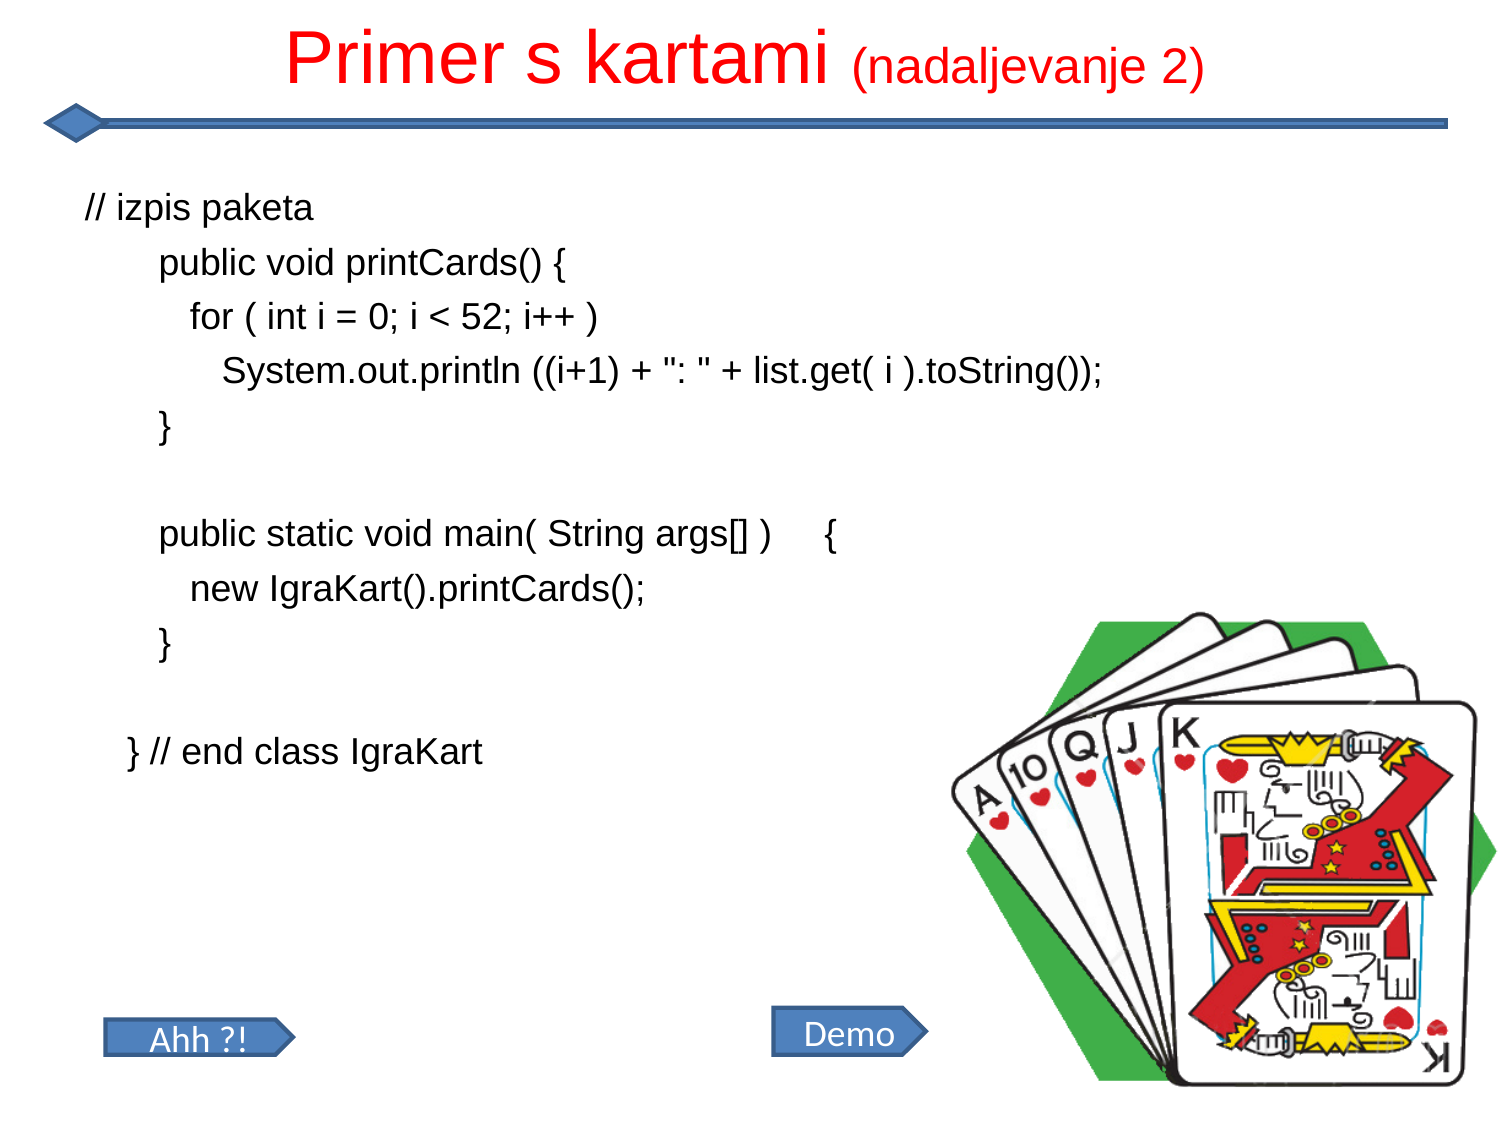

# Primer s kartami (nadaljevanje 2)
// izpis paketa
 public void printCards() {
 for ( int i = 0; i < 52; i++ )
 System.out.println ((i+1) + ": " + list.get( i ).toString());
 }
 public static void main( String args[] ) {
 new IgraKart().printCards();
 }
 } // end class IgraKart
Demo
Ahh ?!